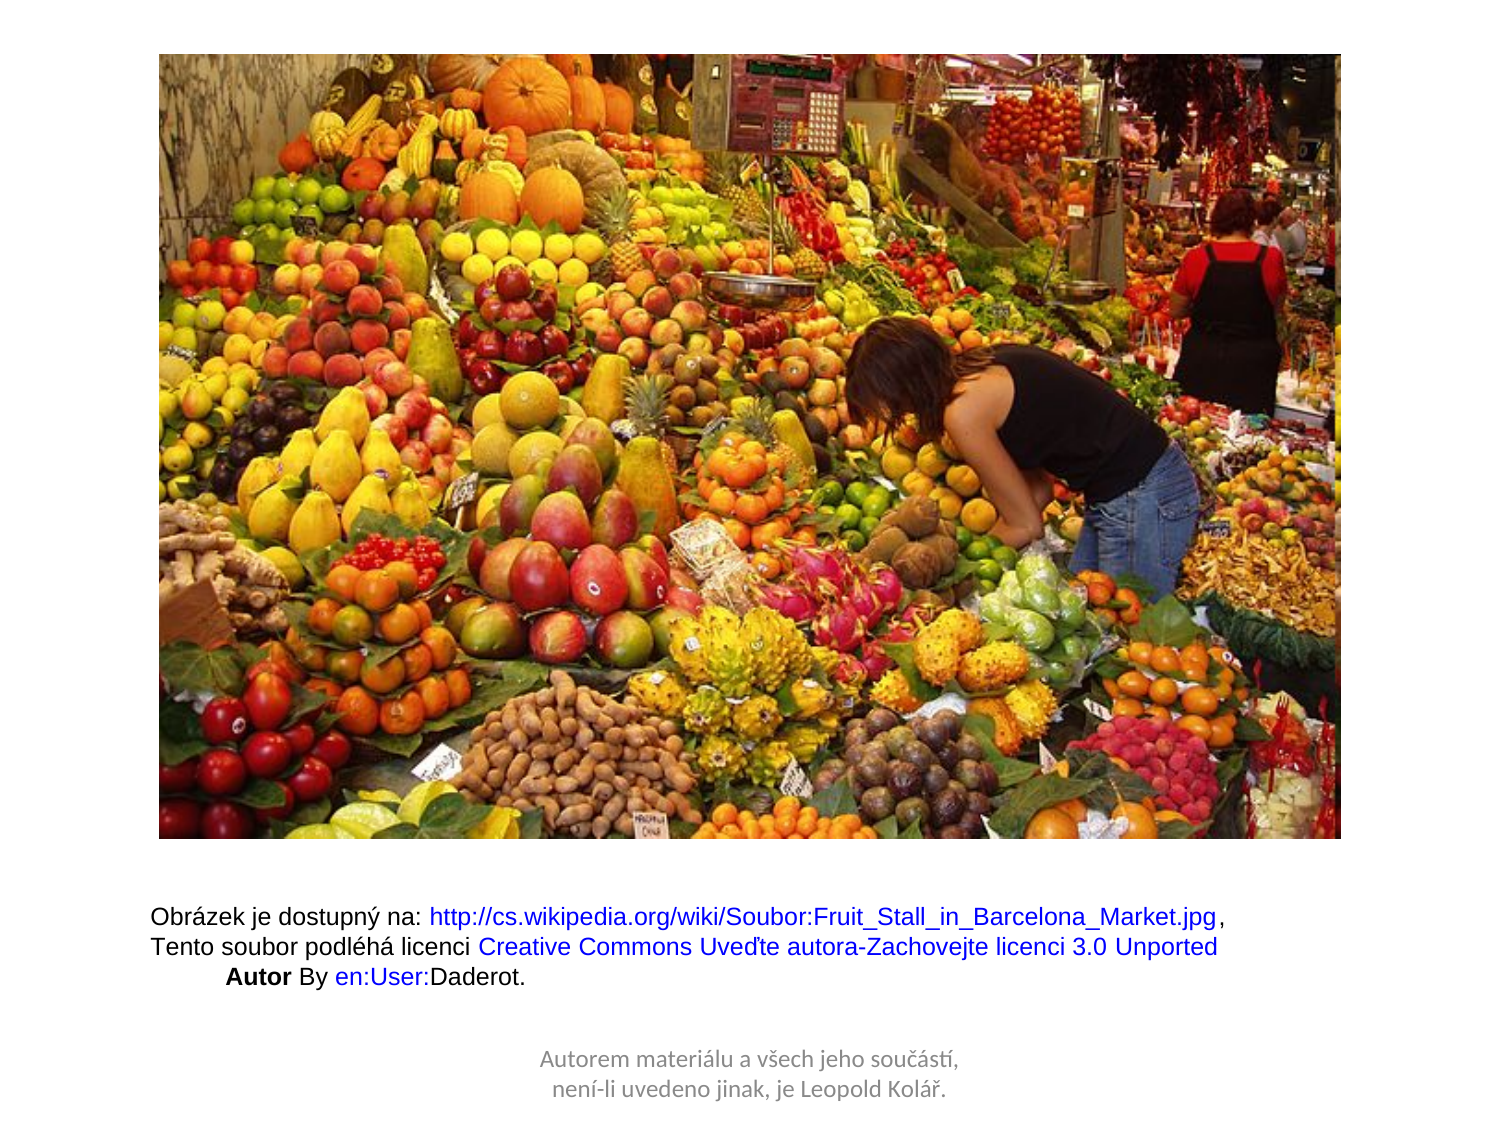

Obrázek je dostupný na: http://cs.wikipedia.org/wiki/Soubor:Fruit_Stall_in_Barcelona_Market.jpg,
Tento soubor podléhá licenci Creative Commons Uveďte autora-Zachovejte licenci 3.0 Unported
Autor By en:User:Daderot.
Autorem materiálu a všech jeho součástí, není-li uvedeno jinak, je Leopold Kolář.